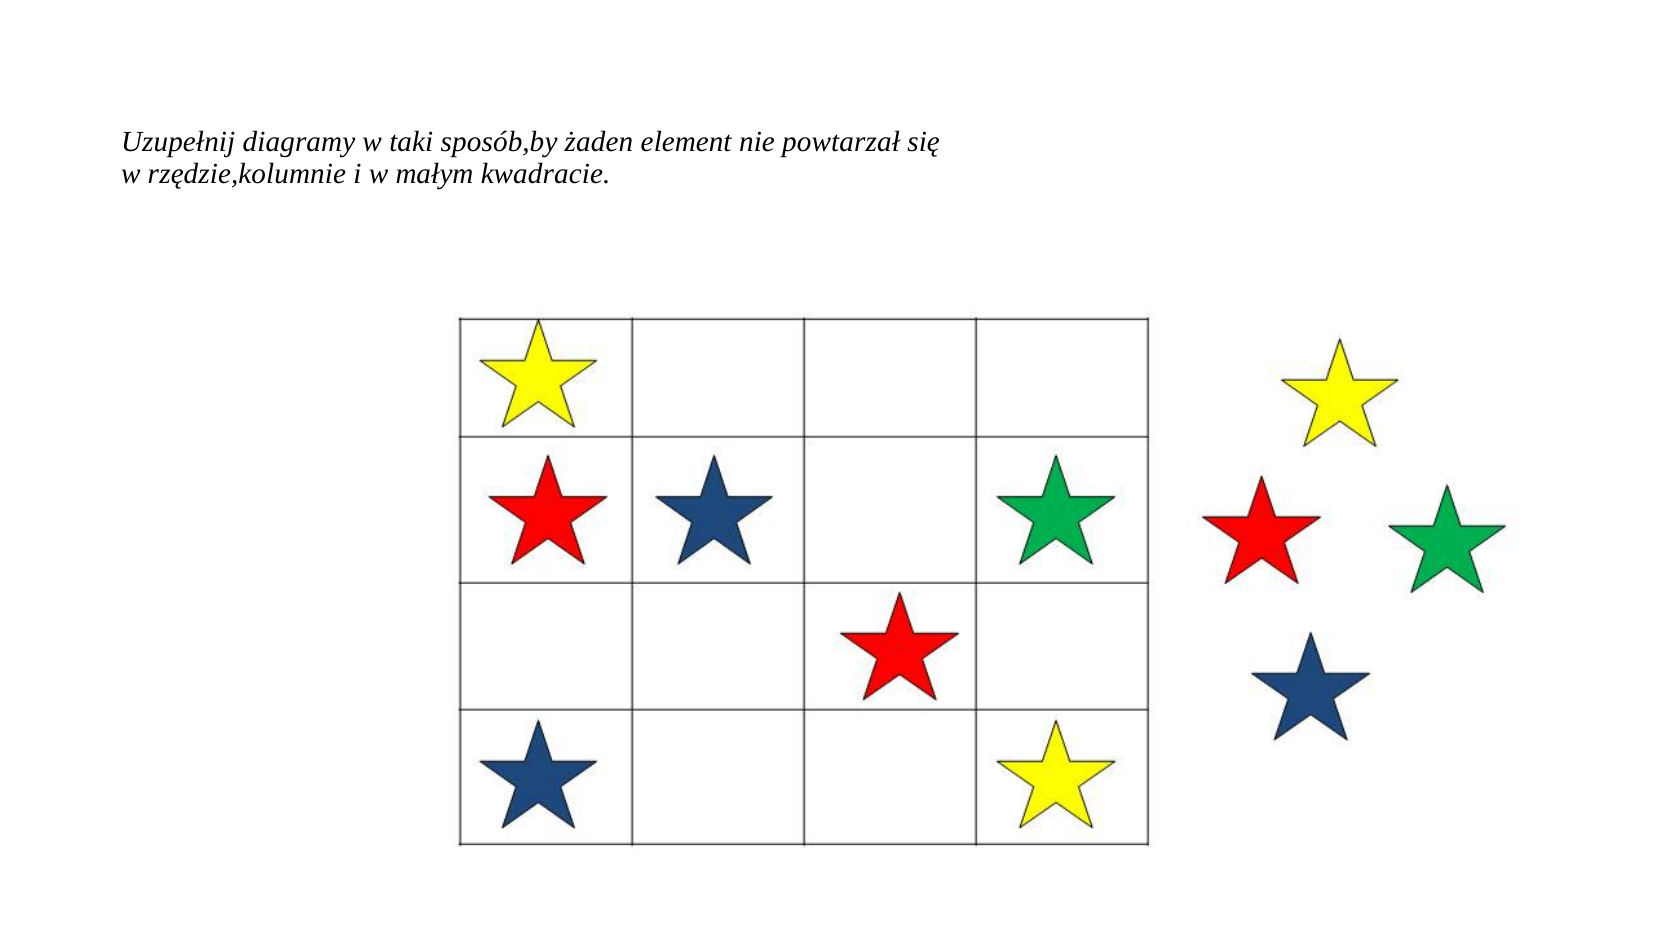

Uzupełnij diagramy w taki sposób,by żaden element nie powtarzał się
w rzędzie,kolumnie i w małym kwadracie.